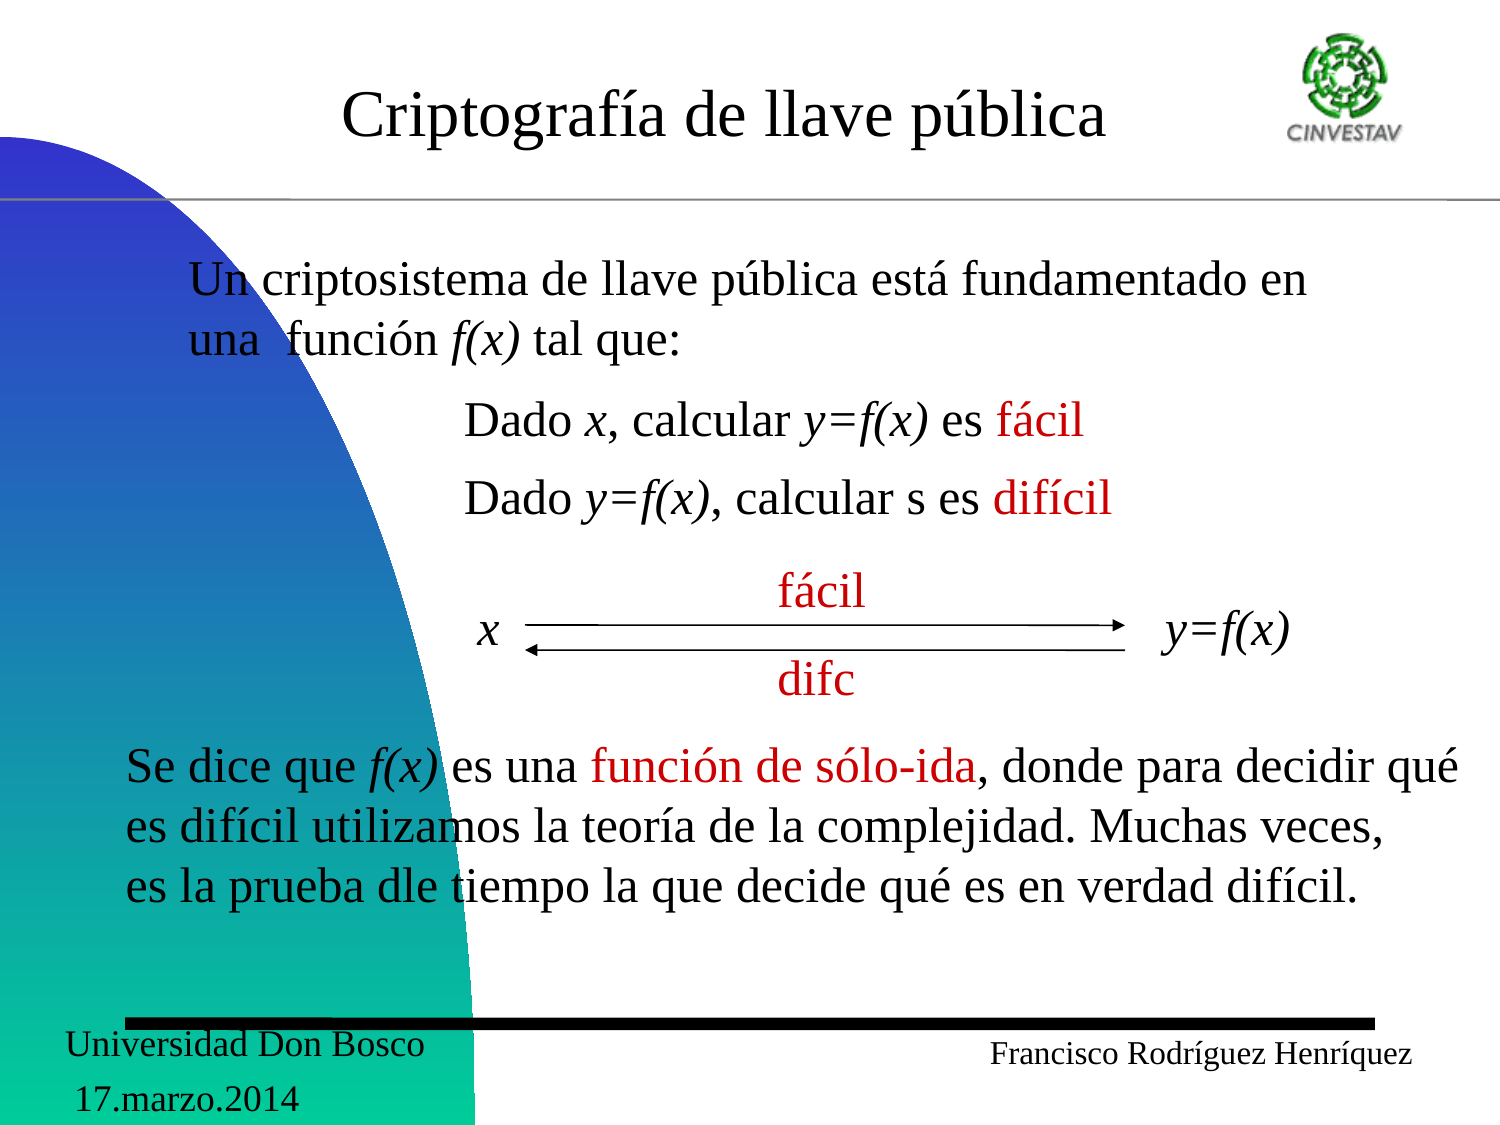

Criptografía de llave pública
Un criptosistema de llave pública está fundamentado en
una función f(x) tal que:
Dado x, calcular y=f(x) es fácil
Dado y=f(x), calcular s es difícil
fácil
x
y=f(x)
difc
Se dice que f(x) es una función de sólo-ida, donde para decidir qué
es difícil utilizamos la teoría de la complejidad. Muchas veces,
es la prueba dle tiempo la que decide qué es en verdad difícil.